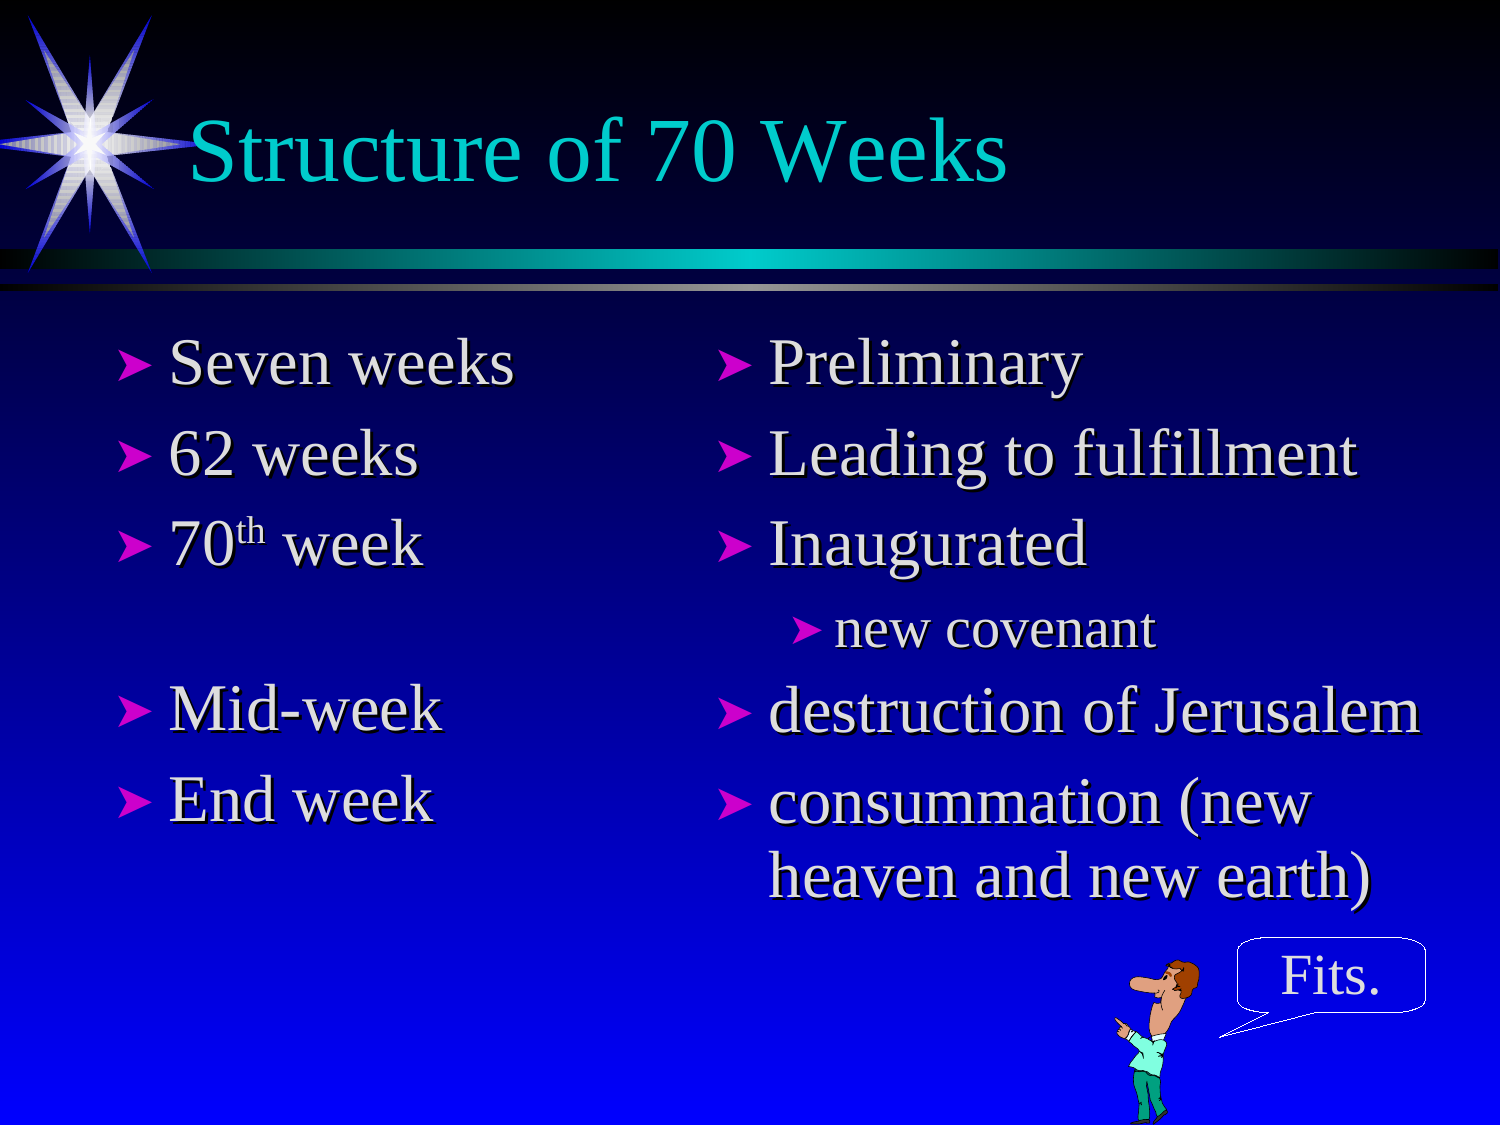

# Structure of 70 Weeks
Seven weeks
62 weeks
70th week
Mid-week
End week
Preliminary
Leading to fulfillment
Inaugurated
new covenant
destruction of Jerusalem
consummation (new heaven and new earth)
Fits.